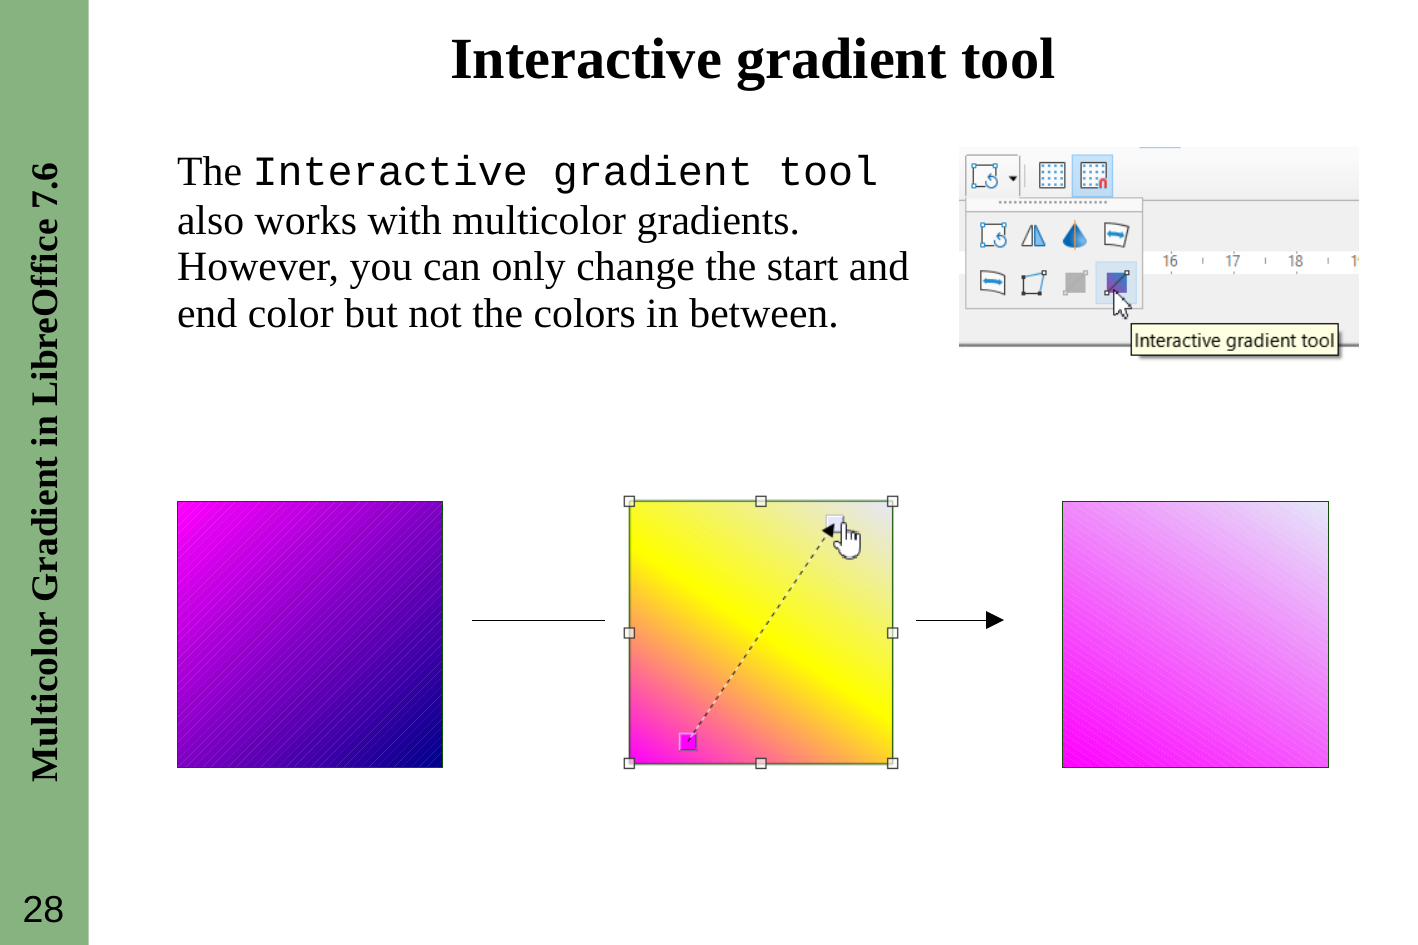

# Interactive gradient tool
The Interactive gradient tool also works with multicolor gradients. However, you can only change the start and end color but not the colors in between.